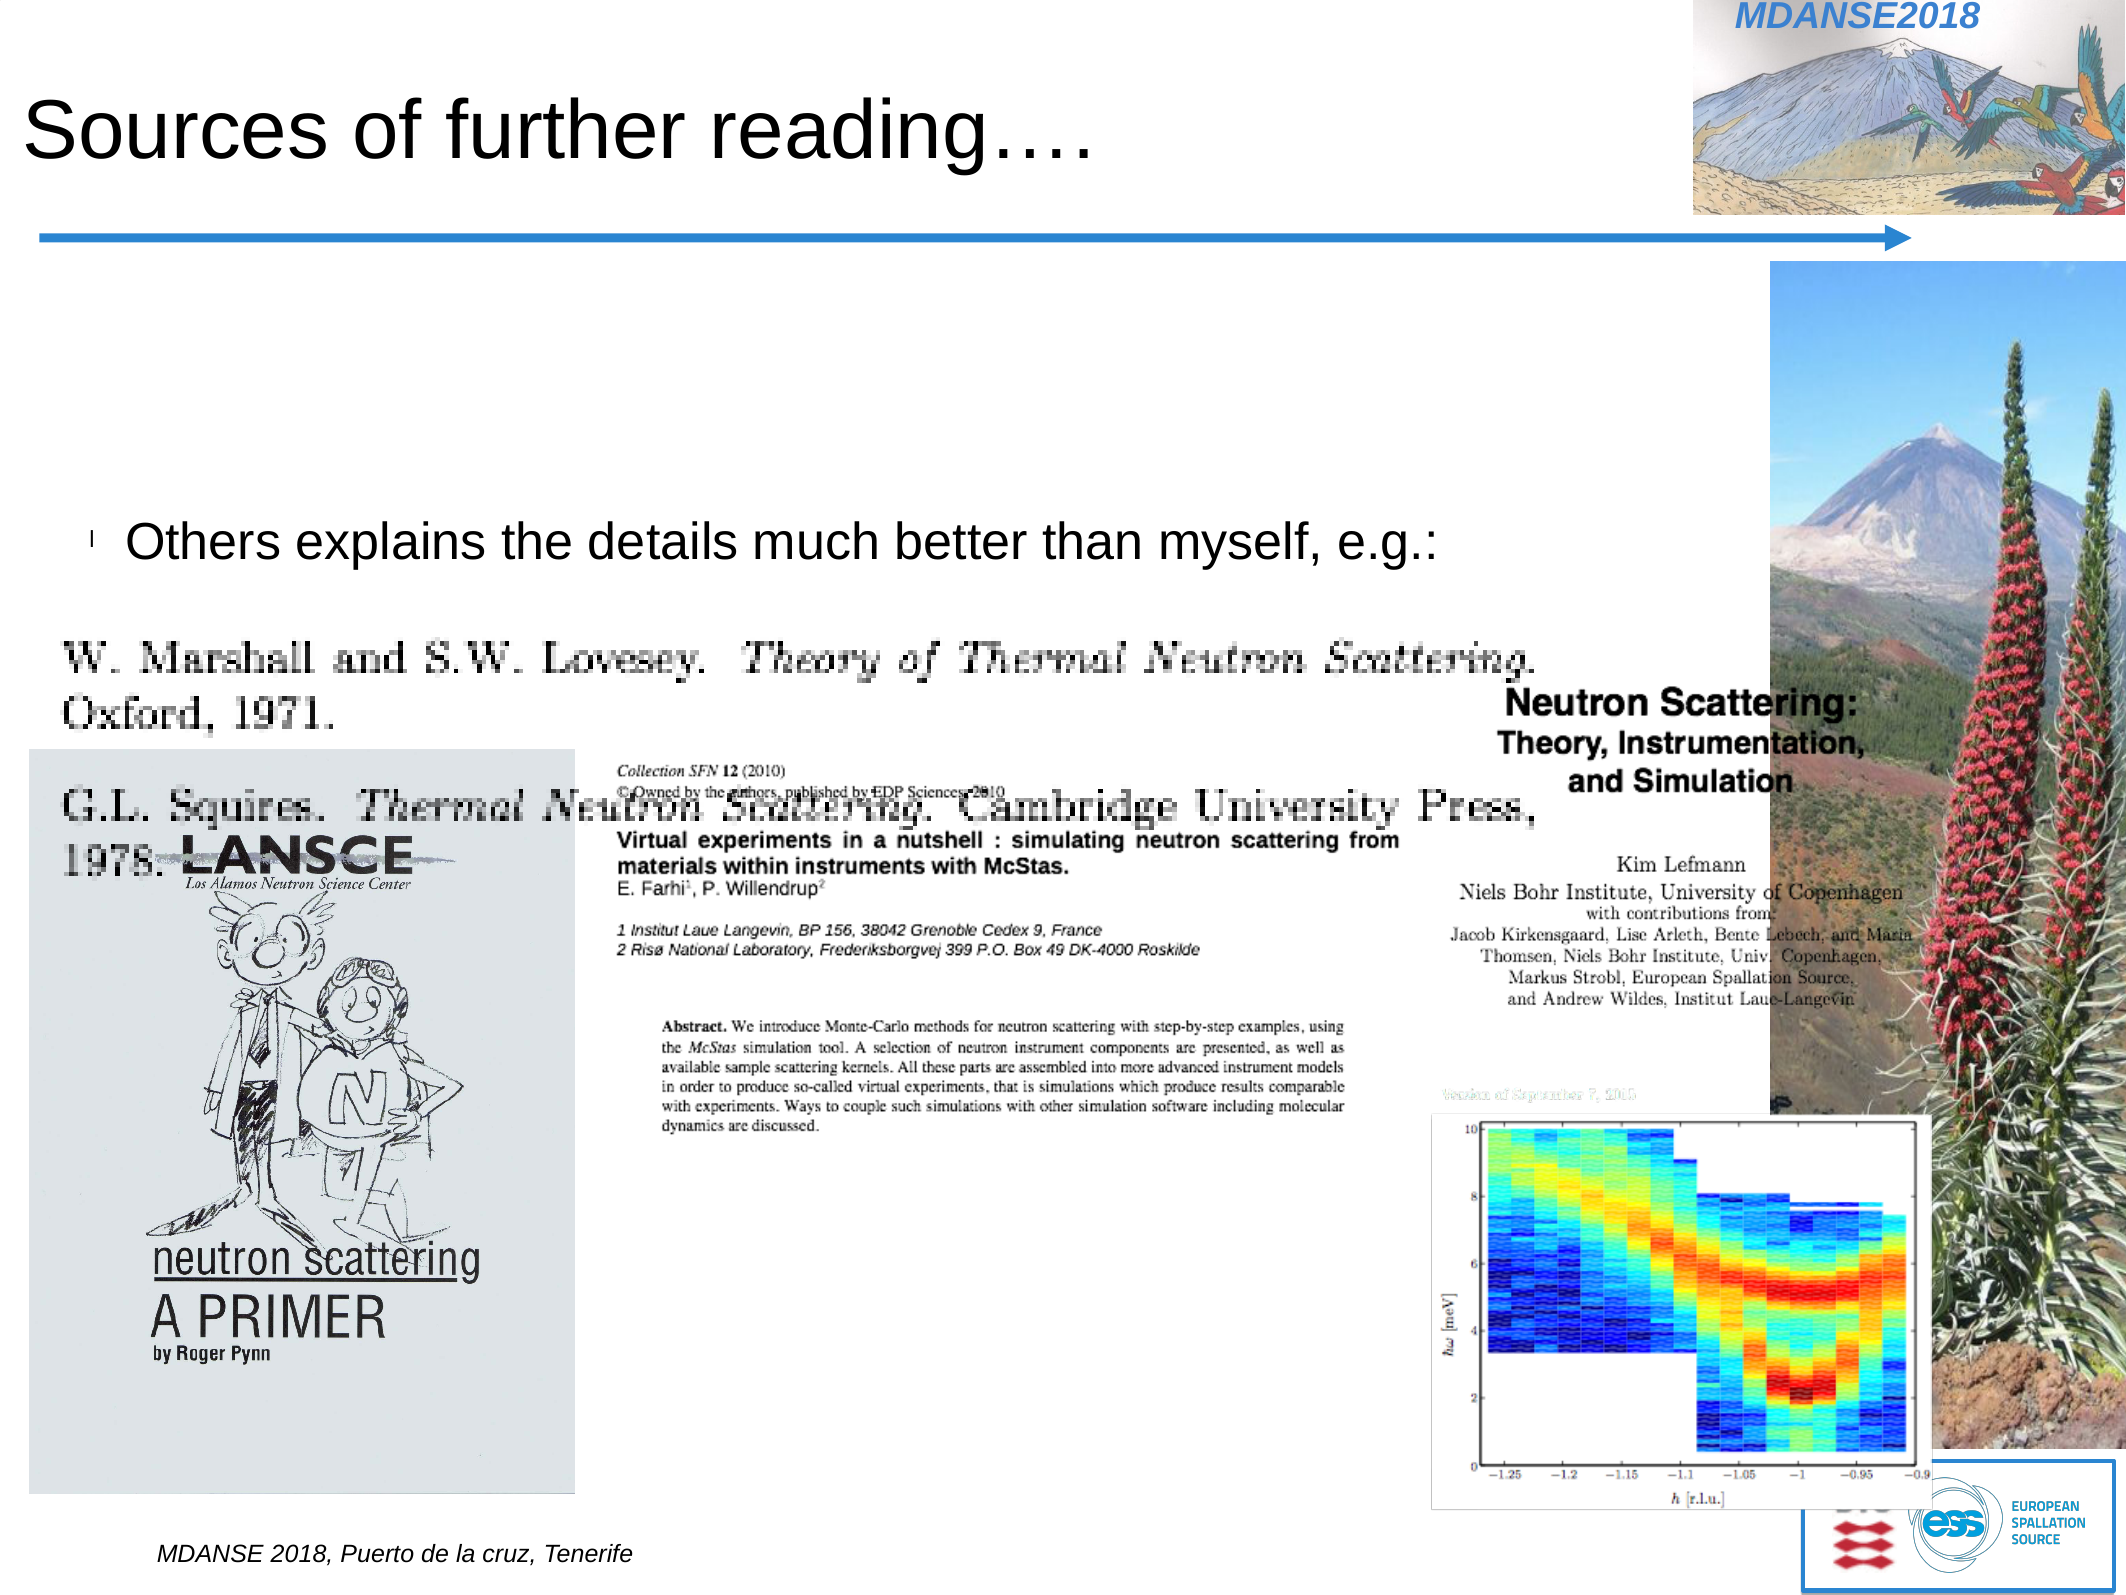

Sources of further reading….
Others explains the details much better than myself, e.g.: